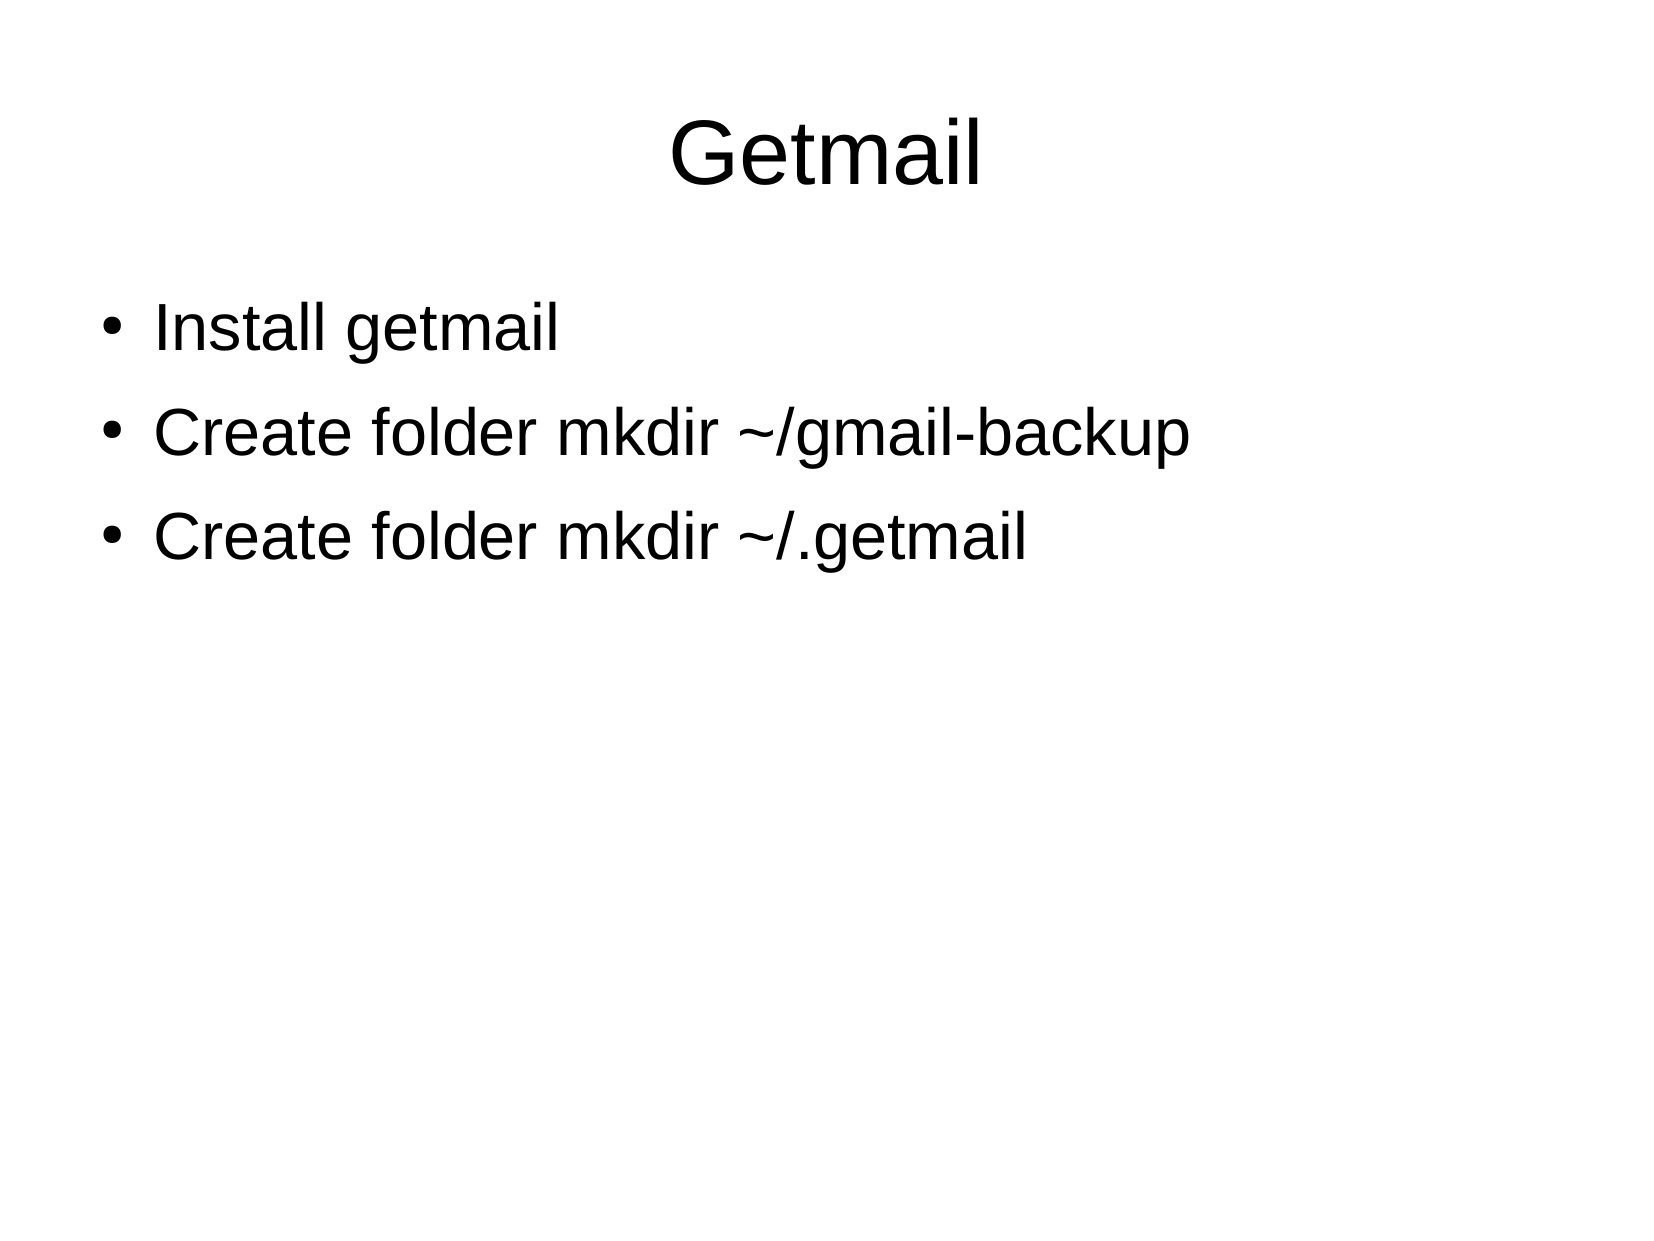

# Getmail
Install getmail
Create folder mkdir ~/gmail-backup
Create folder mkdir ~/.getmail